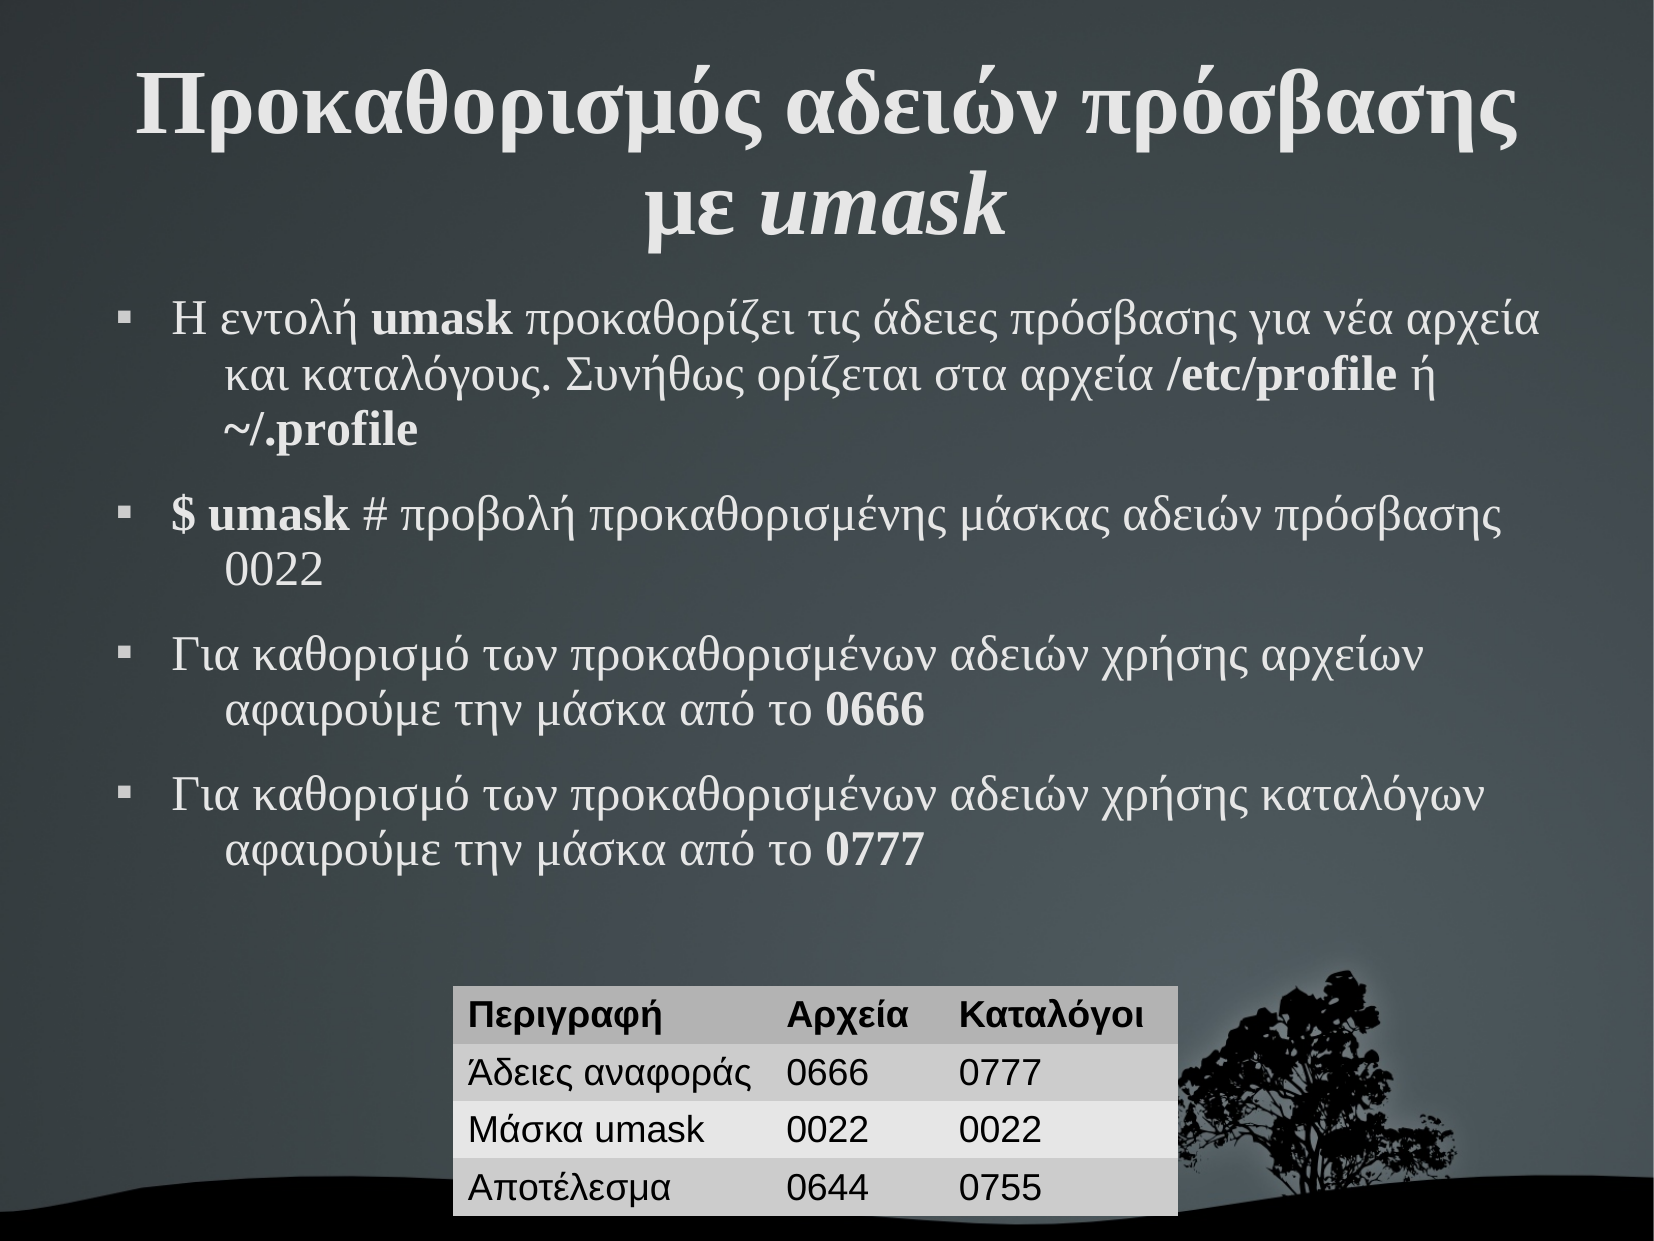

# Προκαθορισμός αδειών πρόσβασης με umask
Η εντολή umask προκαθορίζει τις άδειες πρόσβασης για νέα αρχεία και καταλόγους. Συνήθως ορίζεται στα αρχεία /etc/profile ή ~/.profile
$ umask # προβολή προκαθορισμένης μάσκας αδειών πρόσβασης
0022
Για καθορισμό των προκαθορισμένων αδειών χρήσης αρχείων αφαιρούμε την μάσκα από το 0666
Για καθορισμό των προκαθορισμένων αδειών χρήσης καταλόγων αφαιρούμε την μάσκα από το 0777
| Περιγραφή | Αρχεία | Καταλόγοι |
| --- | --- | --- |
| Άδειες αναφοράς | 0666 | 0777 |
| Μάσκα umask | 0022 | 0022 |
| Αποτέλεσμα | 0644 | 0755 |